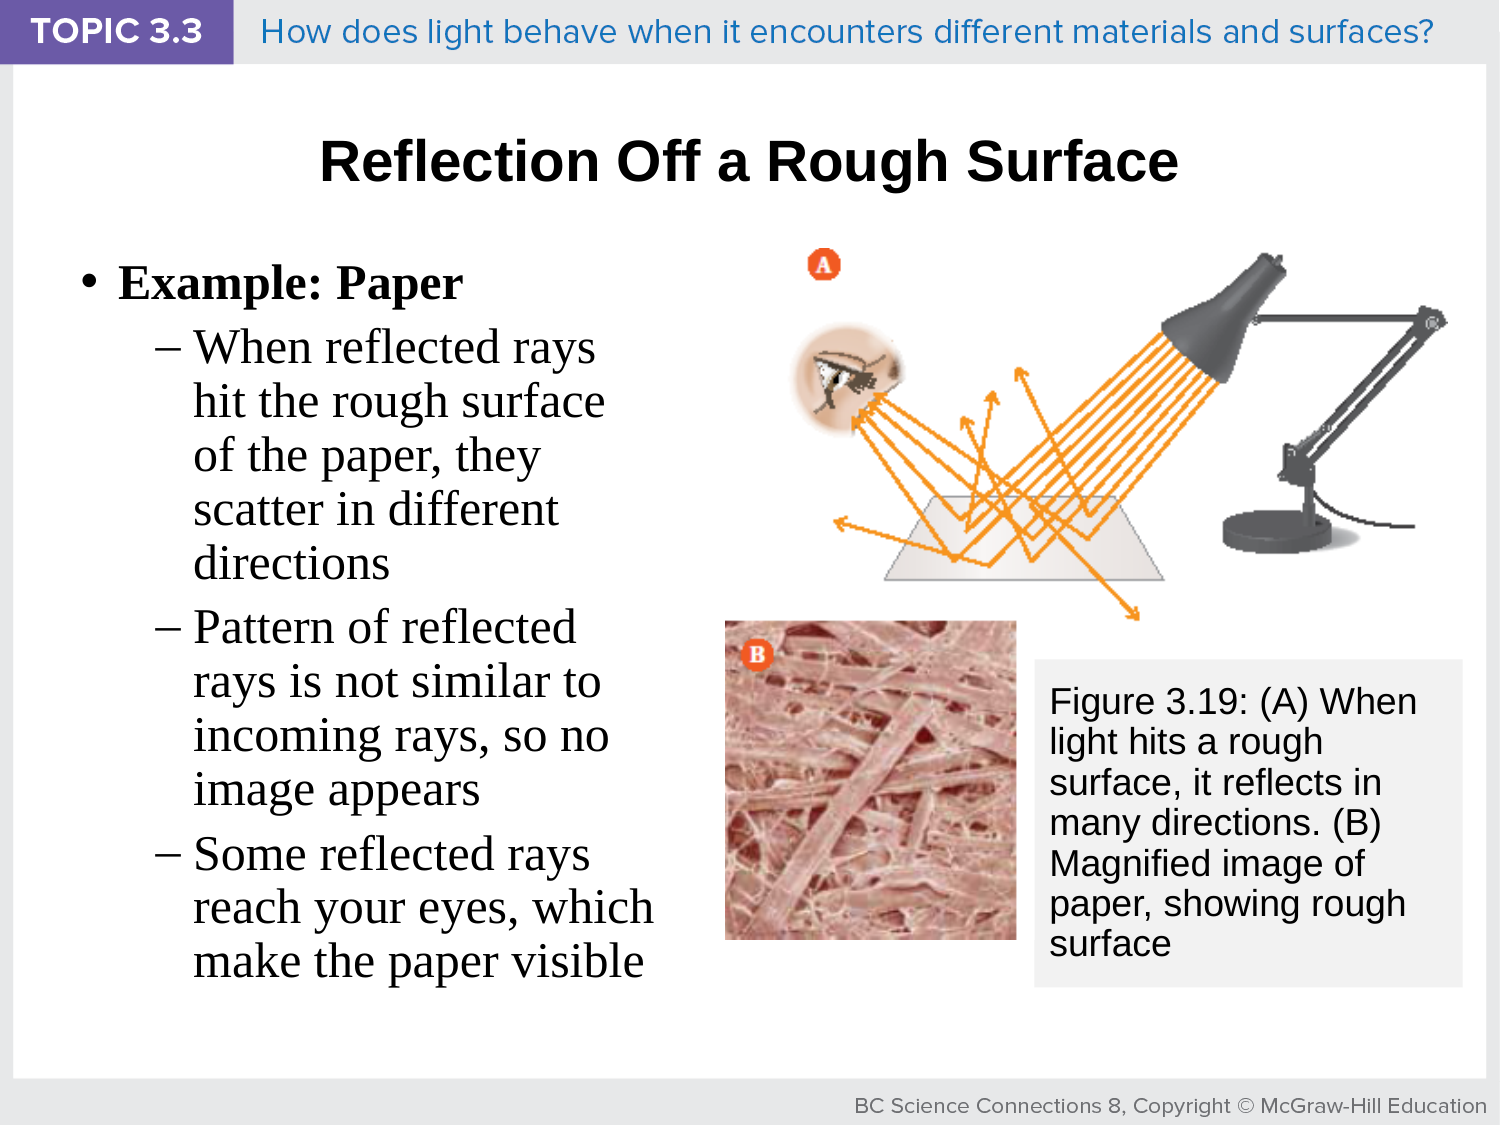

# Reflection Off a Rough Surface
Example: Paper
When reflected rays hit the rough surface of the paper, they scatter in different directions
Pattern of reflected rays is not similar to incoming rays, so no image appears
Some reflected rays reach your eyes, which make the paper visible
Figure 3.19: (A) When light hits a rough surface, it reflects in many directions. (B) Magnified image of paper, showing rough surface